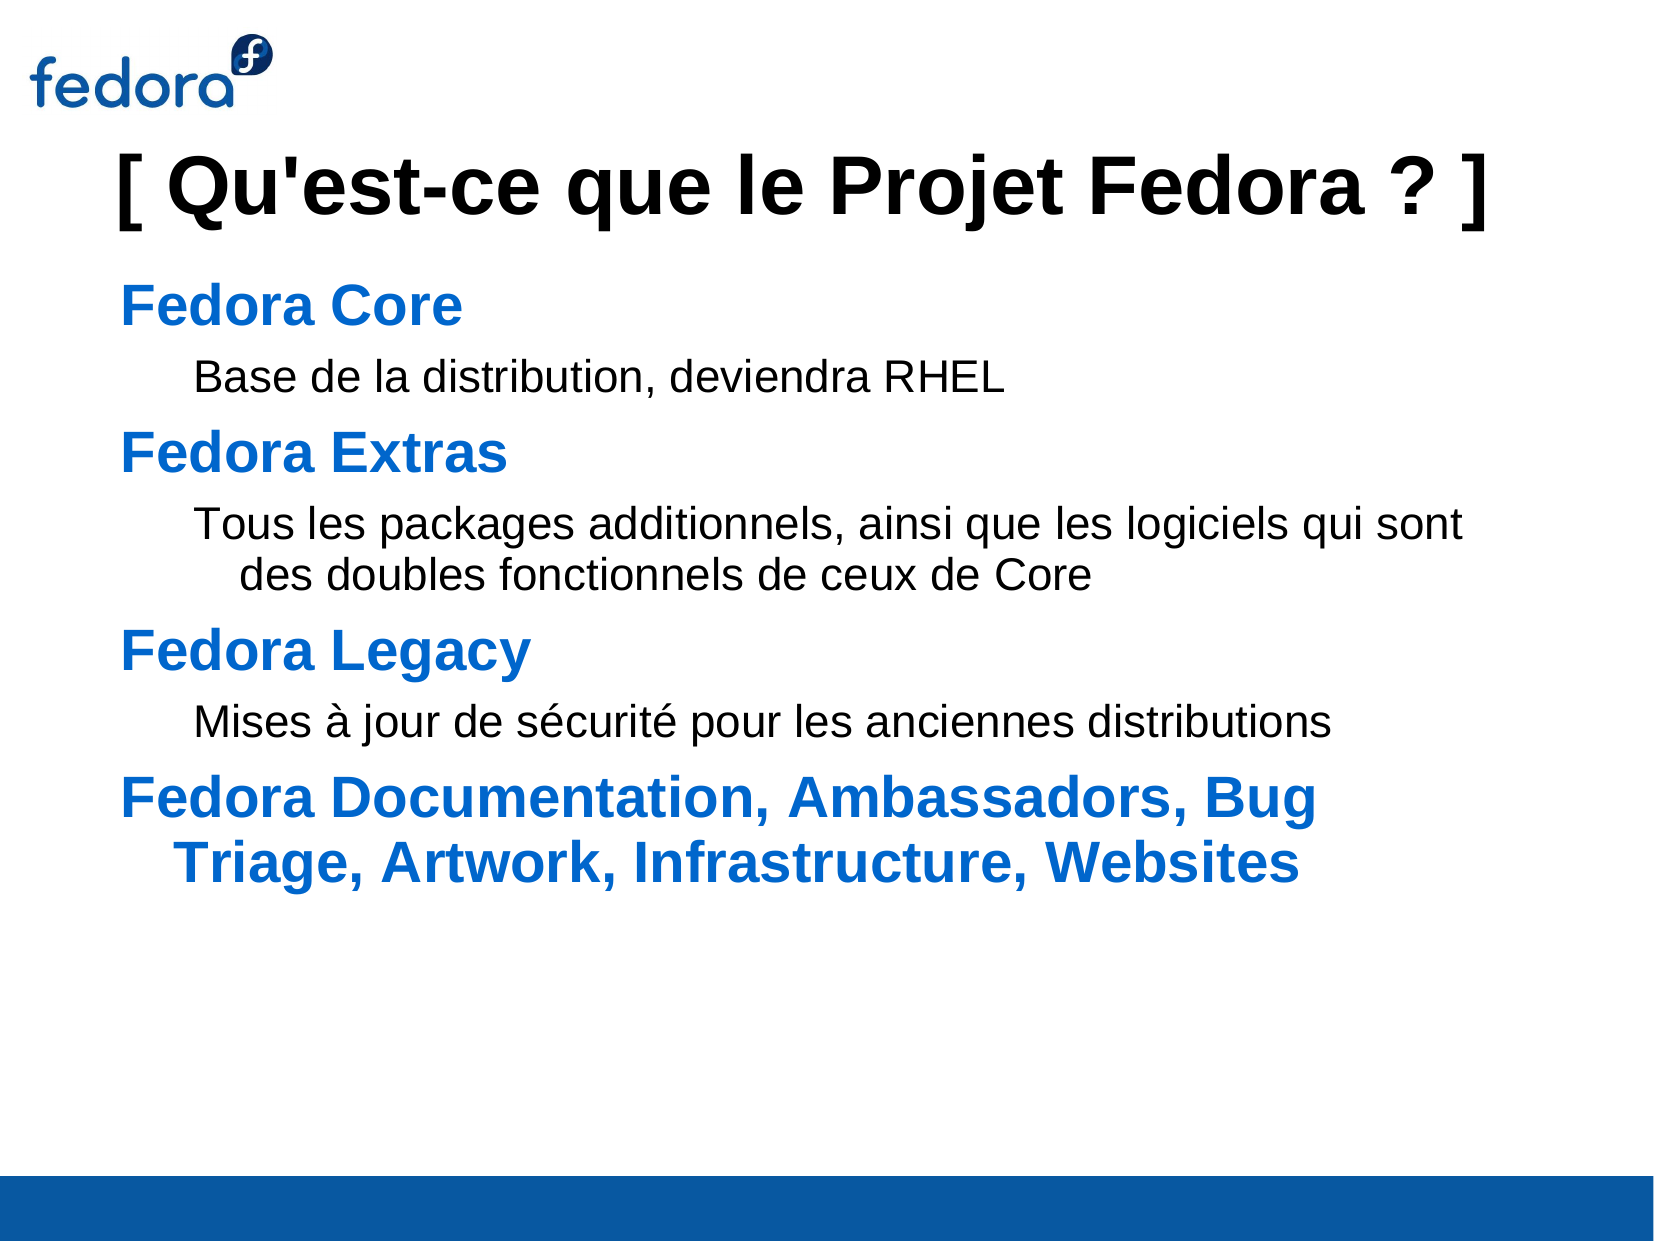

# [ Qu'est-ce que le Projet Fedora ? ]
Fedora Core
Base de la distribution, deviendra RHEL
Fedora Extras
Tous les packages additionnels, ainsi que les logiciels qui sont des doubles fonctionnels de ceux de Core
Fedora Legacy
Mises à jour de sécurité pour les anciennes distributions
Fedora Documentation, Ambassadors, Bug Triage, Artwork, Infrastructure, Websites